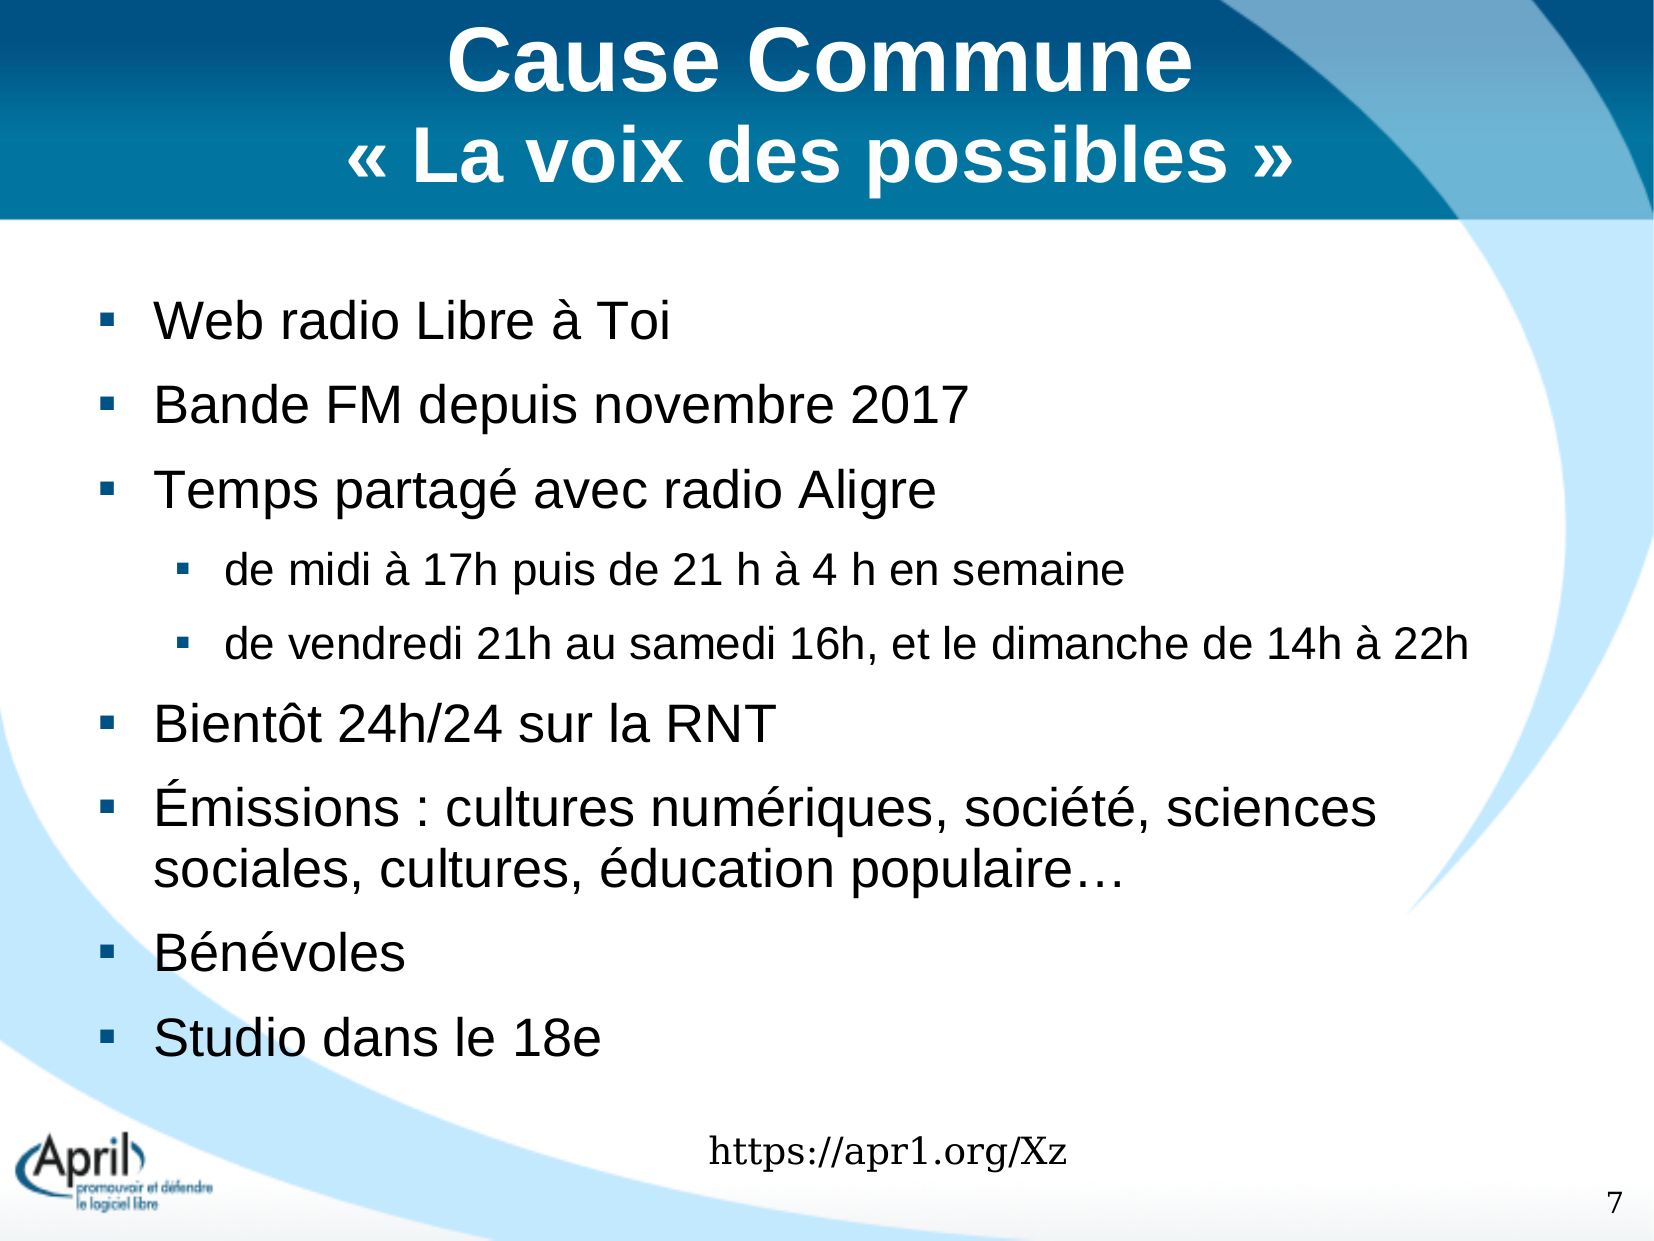

# Cause Commune « La voix des possibles »
Web radio Libre à Toi
Bande FM depuis novembre 2017
Temps partagé avec radio Aligre
de midi à 17h puis de 21 h à 4 h en semaine
de vendredi 21h au samedi 16h, et le dimanche de 14h à 22h
Bientôt 24h/24 sur la RNT
Émissions : cultures numériques, société, sciences sociales, cultures, éducation populaire…
Bénévoles
Studio dans le 18e
7